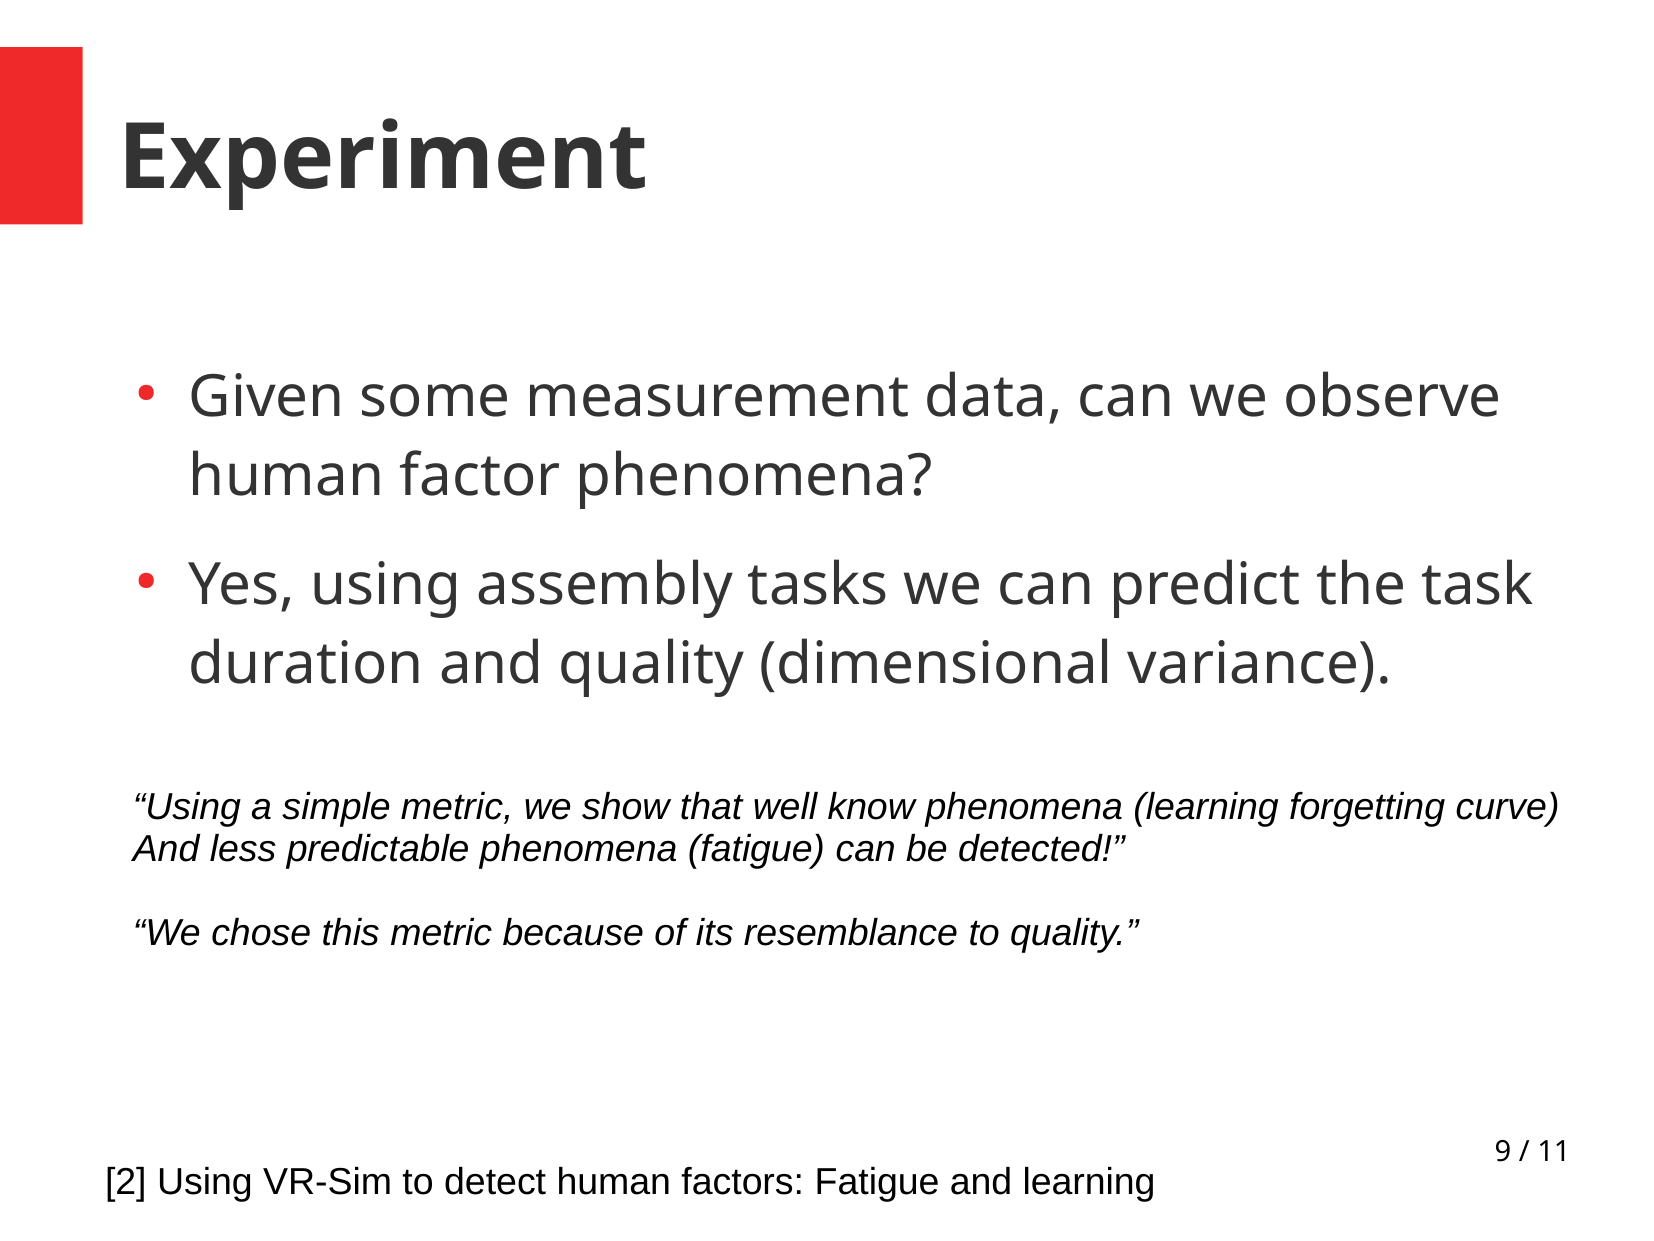

# Experiment
Given some measurement data, can we observe human factor phenomena?
Yes, using assembly tasks we can predict the task duration and quality (dimensional variance).
“Using a simple metric, we show that well know phenomena (learning forgetting curve)
And less predictable phenomena (fatigue) can be detected!”
“We chose this metric because of its resemblance to quality.”
9
[2] Using VR-Sim to detect human factors: Fatigue and learning